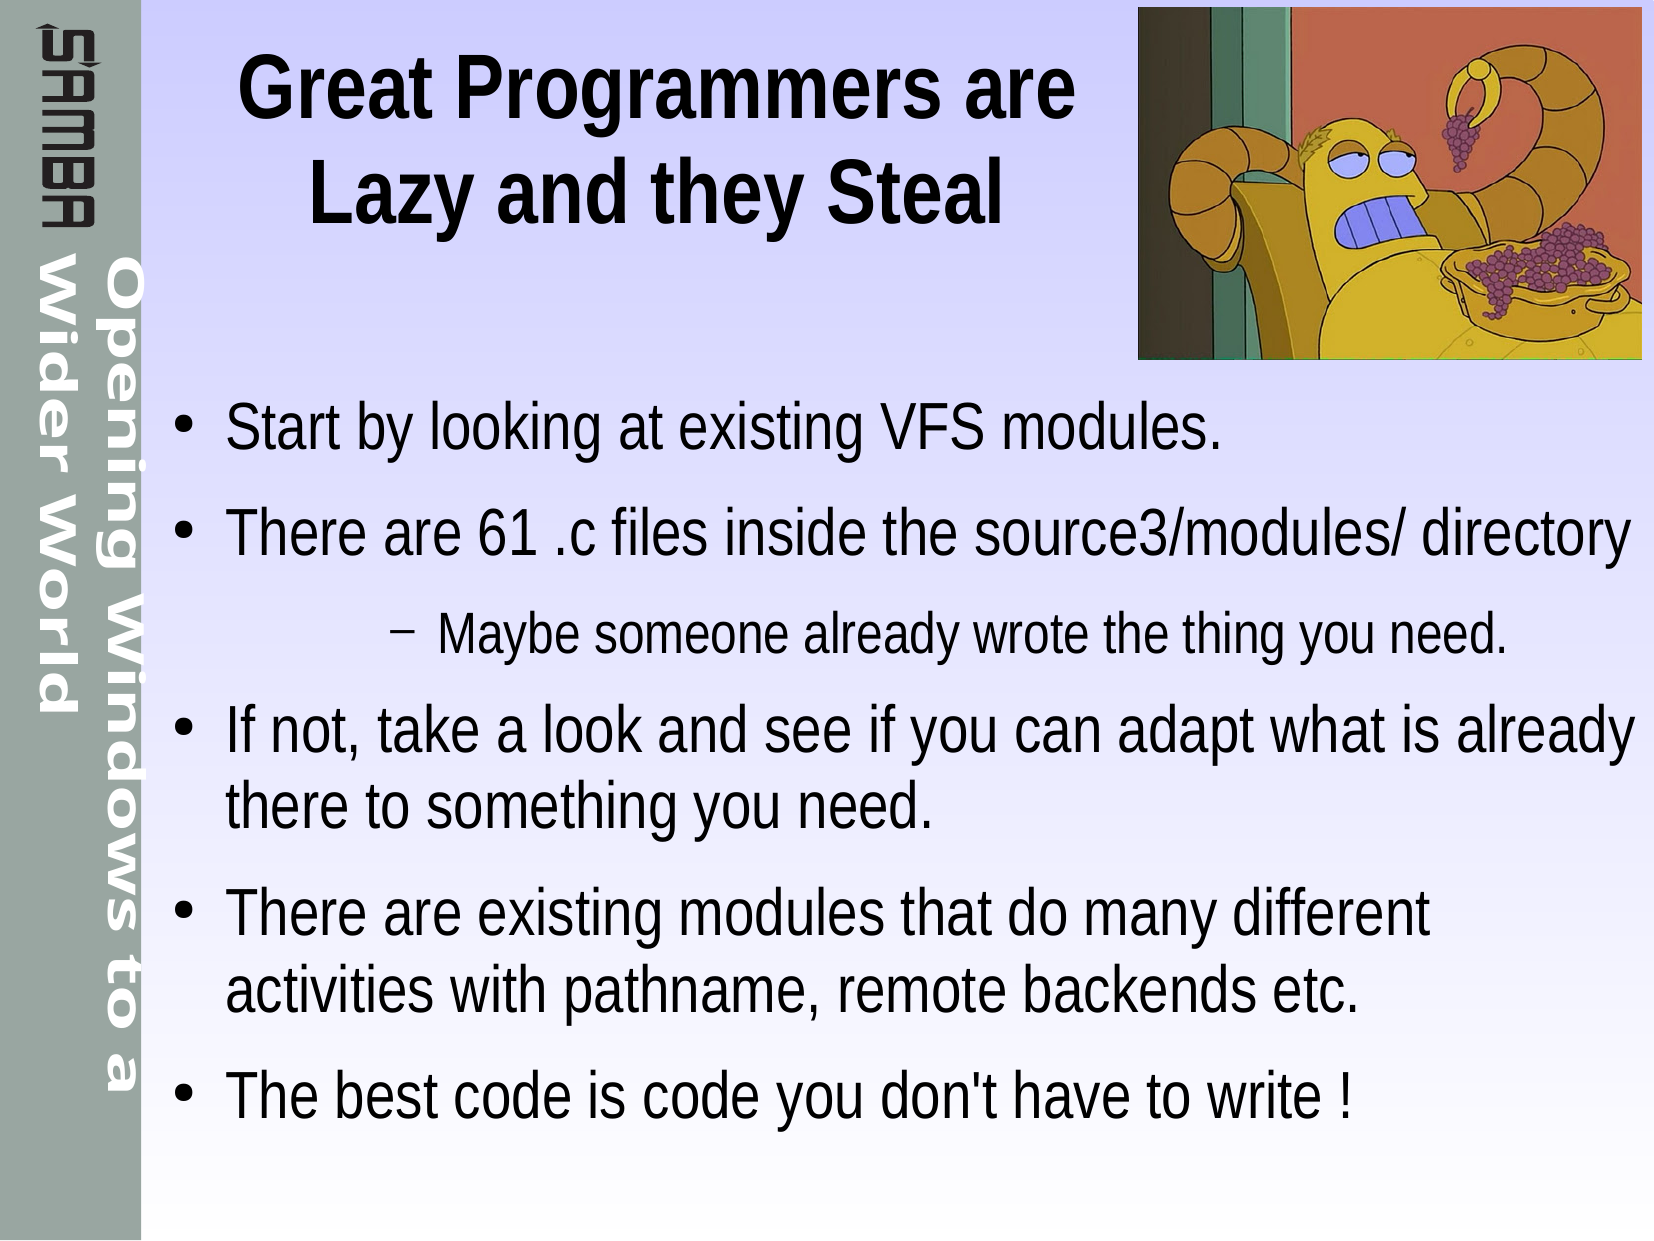

# Great Programmers are Lazy and they Steal
Start by looking at existing VFS modules.
There are 61 .c files inside the source3/modules/ directory
Maybe someone already wrote the thing you need.
If not, take a look and see if you can adapt what is already there to something you need.
There are existing modules that do many different activities with pathname, remote backends etc.
The best code is code you don't have to write !